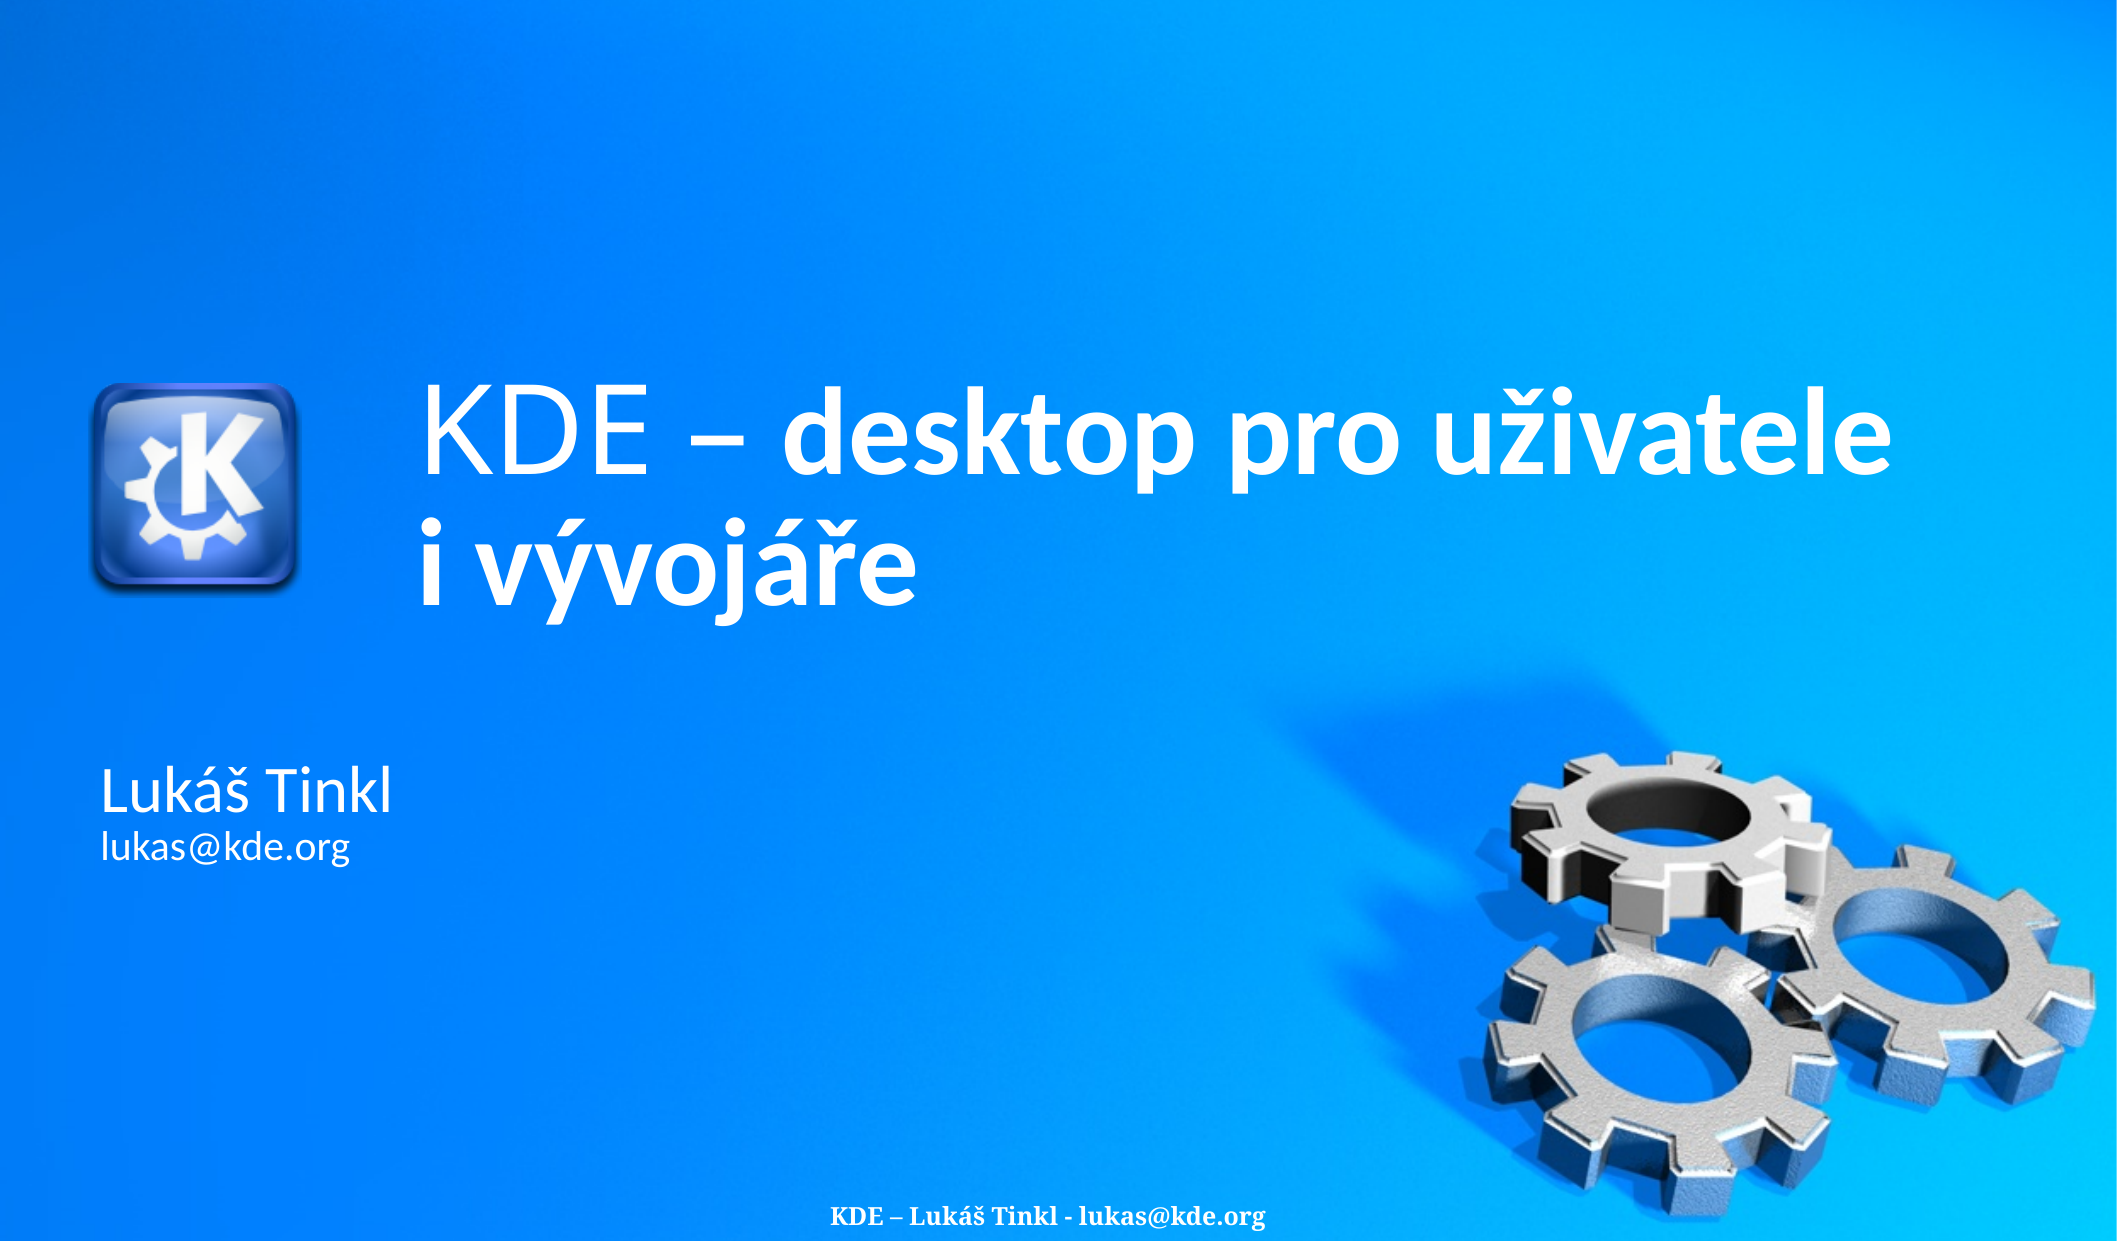

# KDE – desktop pro uživatele i vývojáře
Lukáš Tinkl
lukas@kde.org
KDE for Beginners - Sandro S. Andrade - sandroandrade@kde.org